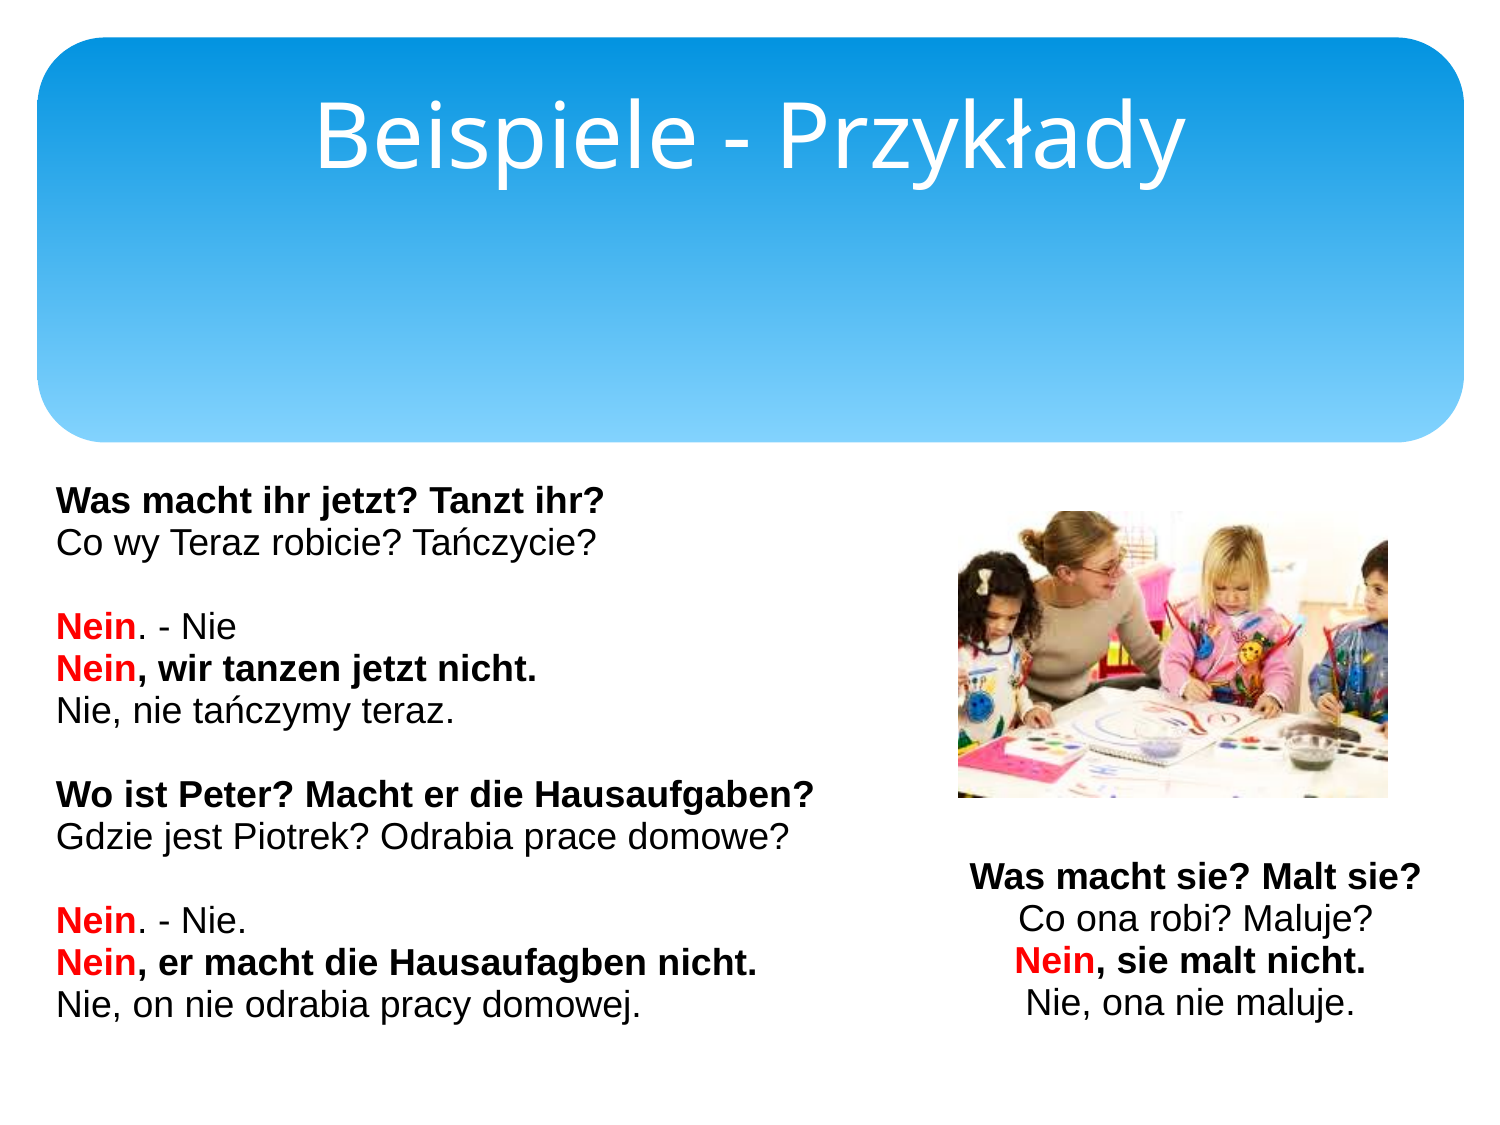

# Beispiele - Przykłady
Was macht ihr jetzt? Tanzt ihr?
Co wy Teraz robicie? Tańczycie?
Nein. - Nie
Nein, wir tanzen jetzt nicht.
Nie, nie tańczymy teraz.
Wo ist Peter? Macht er die Hausaufgaben?
Gdzie jest Piotrek? Odrabia prace domowe?
Nein. - Nie.
Nein, er macht die Hausaufagben nicht.
Nie, on nie odrabia pracy domowej.
Was macht sie? Malt sie?
Co ona robi? Maluje?
Nein, sie malt nicht.
Nie, ona nie maluje.